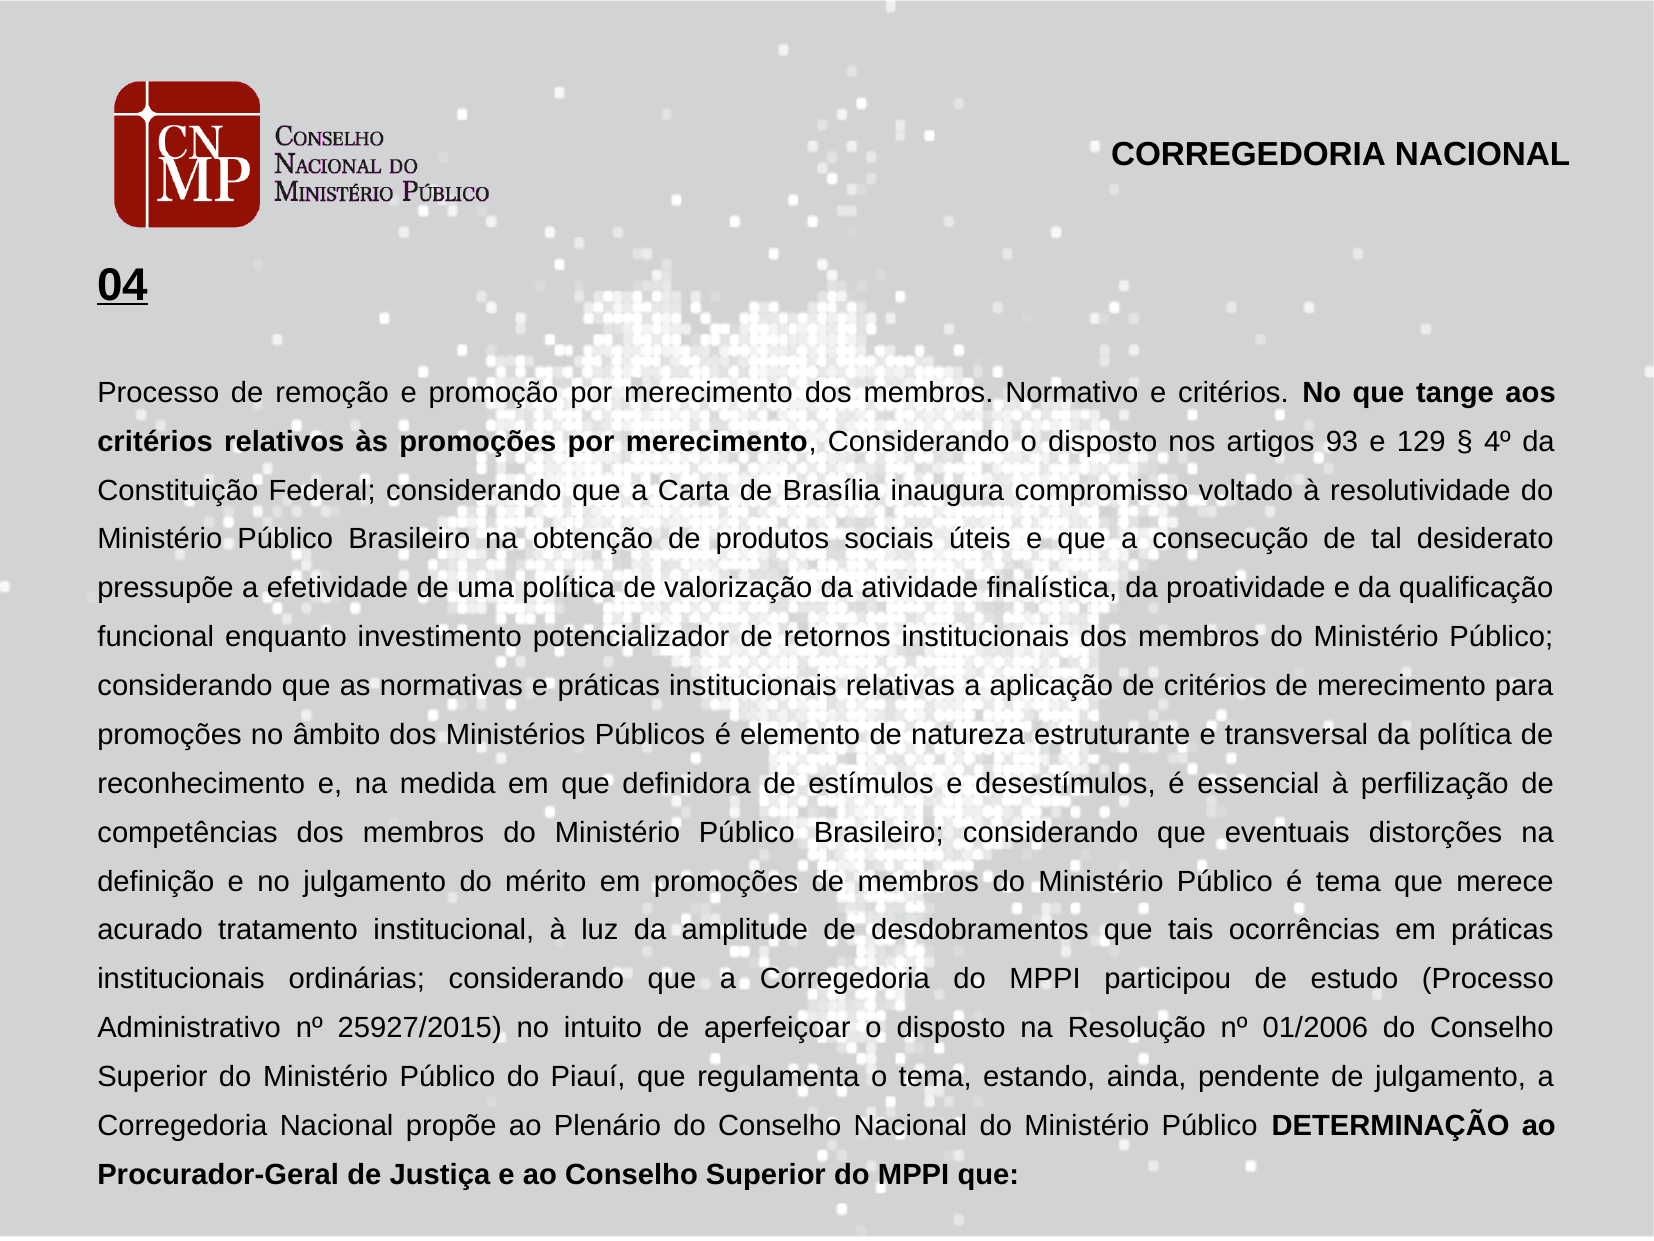

# CORREGEDORIA NACIONAL
04
Processo de remoção e promoção por merecimento dos membros. Normativo e critérios. No que tange aos critérios relativos às promoções por merecimento, Considerando o disposto nos artigos 93 e 129 § 4º da Constituição Federal; considerando que a Carta de Brasília inaugura compromisso voltado à resolutividade do Ministério Público Brasileiro na obtenção de produtos sociais úteis e que a consecução de tal desiderato pressupõe a efetividade de uma política de valorização da atividade finalística, da proatividade e da qualificação funcional enquanto investimento potencializador de retornos institucionais dos membros do Ministério Público; considerando que as normativas e práticas institucionais relativas a aplicação de critérios de merecimento para promoções no âmbito dos Ministérios Públicos é elemento de natureza estruturante e transversal da política de reconhecimento e, na medida em que definidora de estímulos e desestímulos, é essencial à perfilização de competências dos membros do Ministério Público Brasileiro; considerando que eventuais distorções na definição e no julgamento do mérito em promoções de membros do Ministério Público é tema que merece acurado tratamento institucional, à luz da amplitude de desdobramentos que tais ocorrências em práticas institucionais ordinárias; considerando que a Corregedoria do MPPI participou de estudo (Processo Administrativo nº 25927/2015) no intuito de aperfeiçoar o disposto na Resolução nº 01/2006 do Conselho Superior do Ministério Público do Piauí, que regulamenta o tema, estando, ainda, pendente de julgamento, a Corregedoria Nacional propõe ao Plenário do Conselho Nacional do Ministério Público DETERMINAÇÃO ao Procurador-Geral de Justiça e ao Conselho Superior do MPPI que: